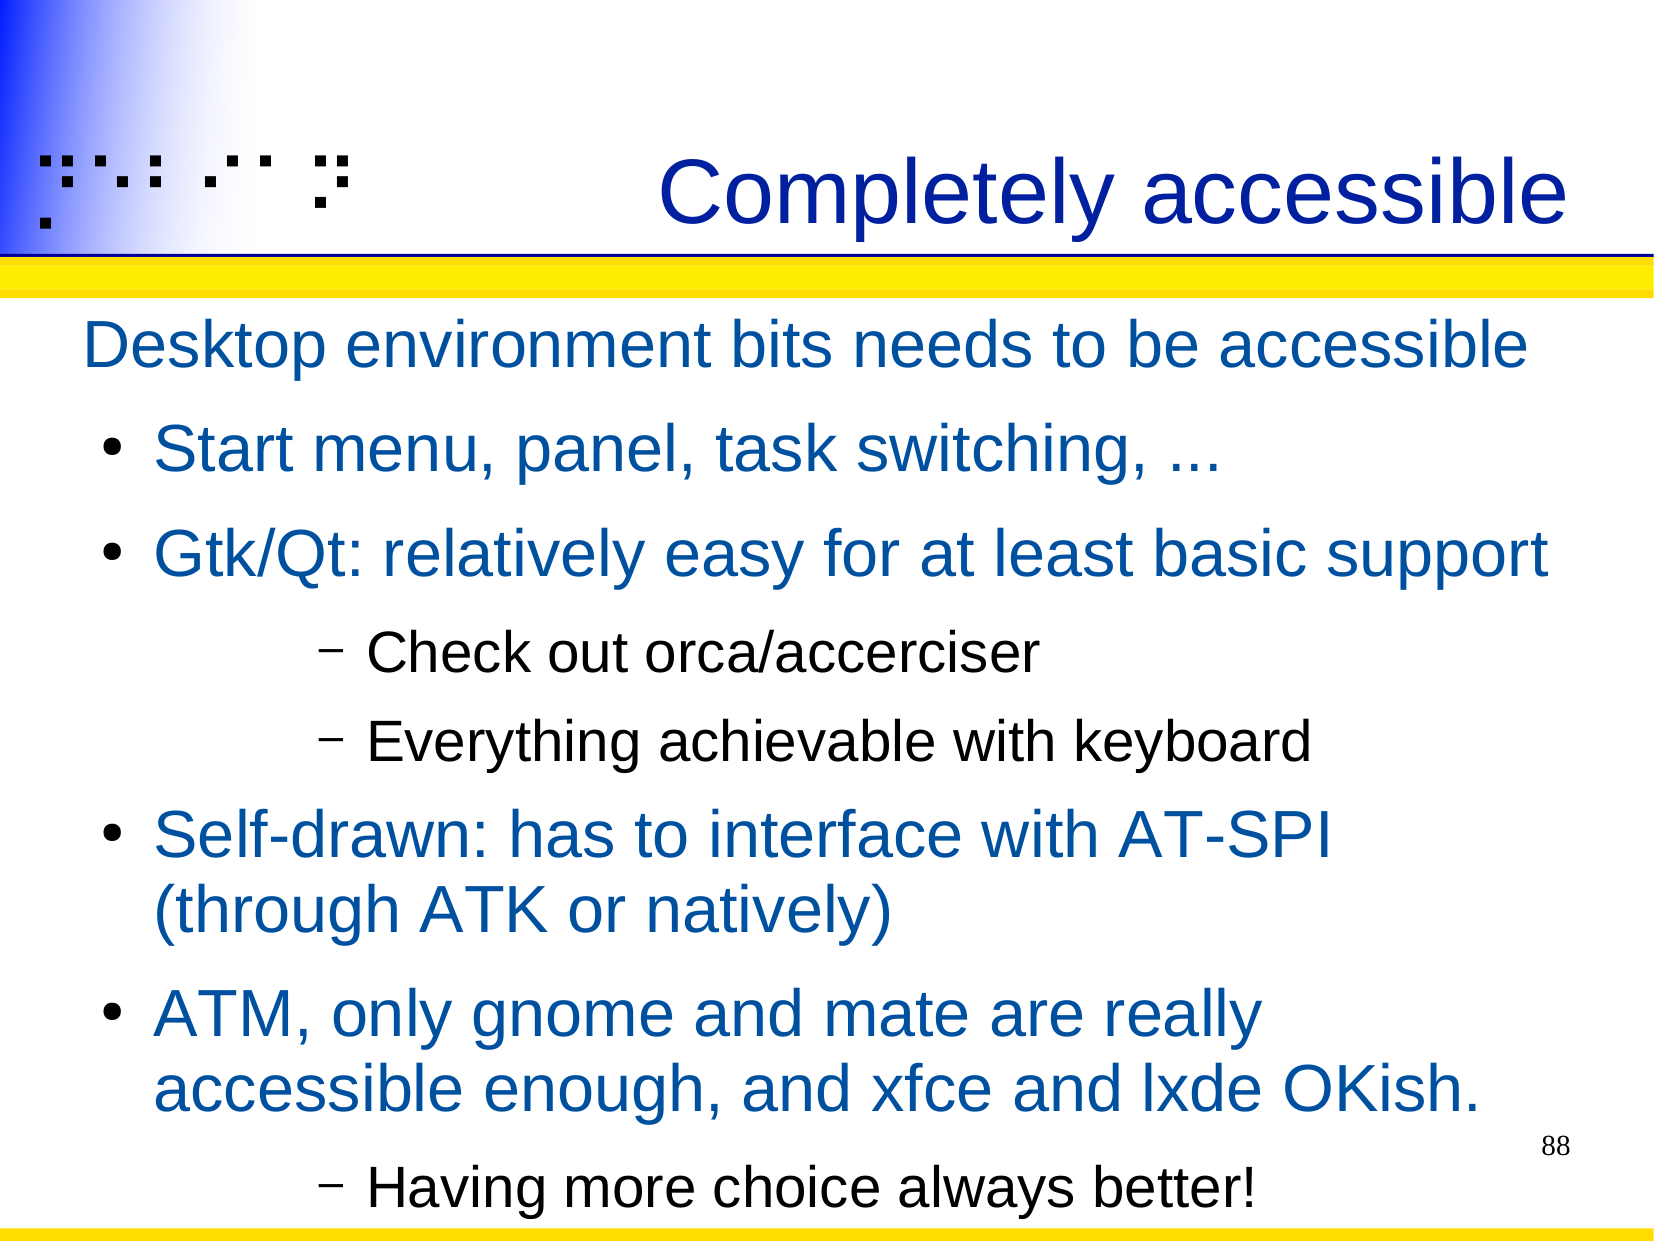

# Completely accessible
Desktop environment bits needs to be accessible
Start menu, panel, task switching, ...
Gtk/Qt: relatively easy for at least basic support
Check out orca/accerciser
Everything achievable with keyboard
Self-drawn: has to interface with AT-SPI (through ATK or natively)
ATM, only gnome and mate are really accessible enough, and xfce and lxde OKish.
Having more choice always better!
88